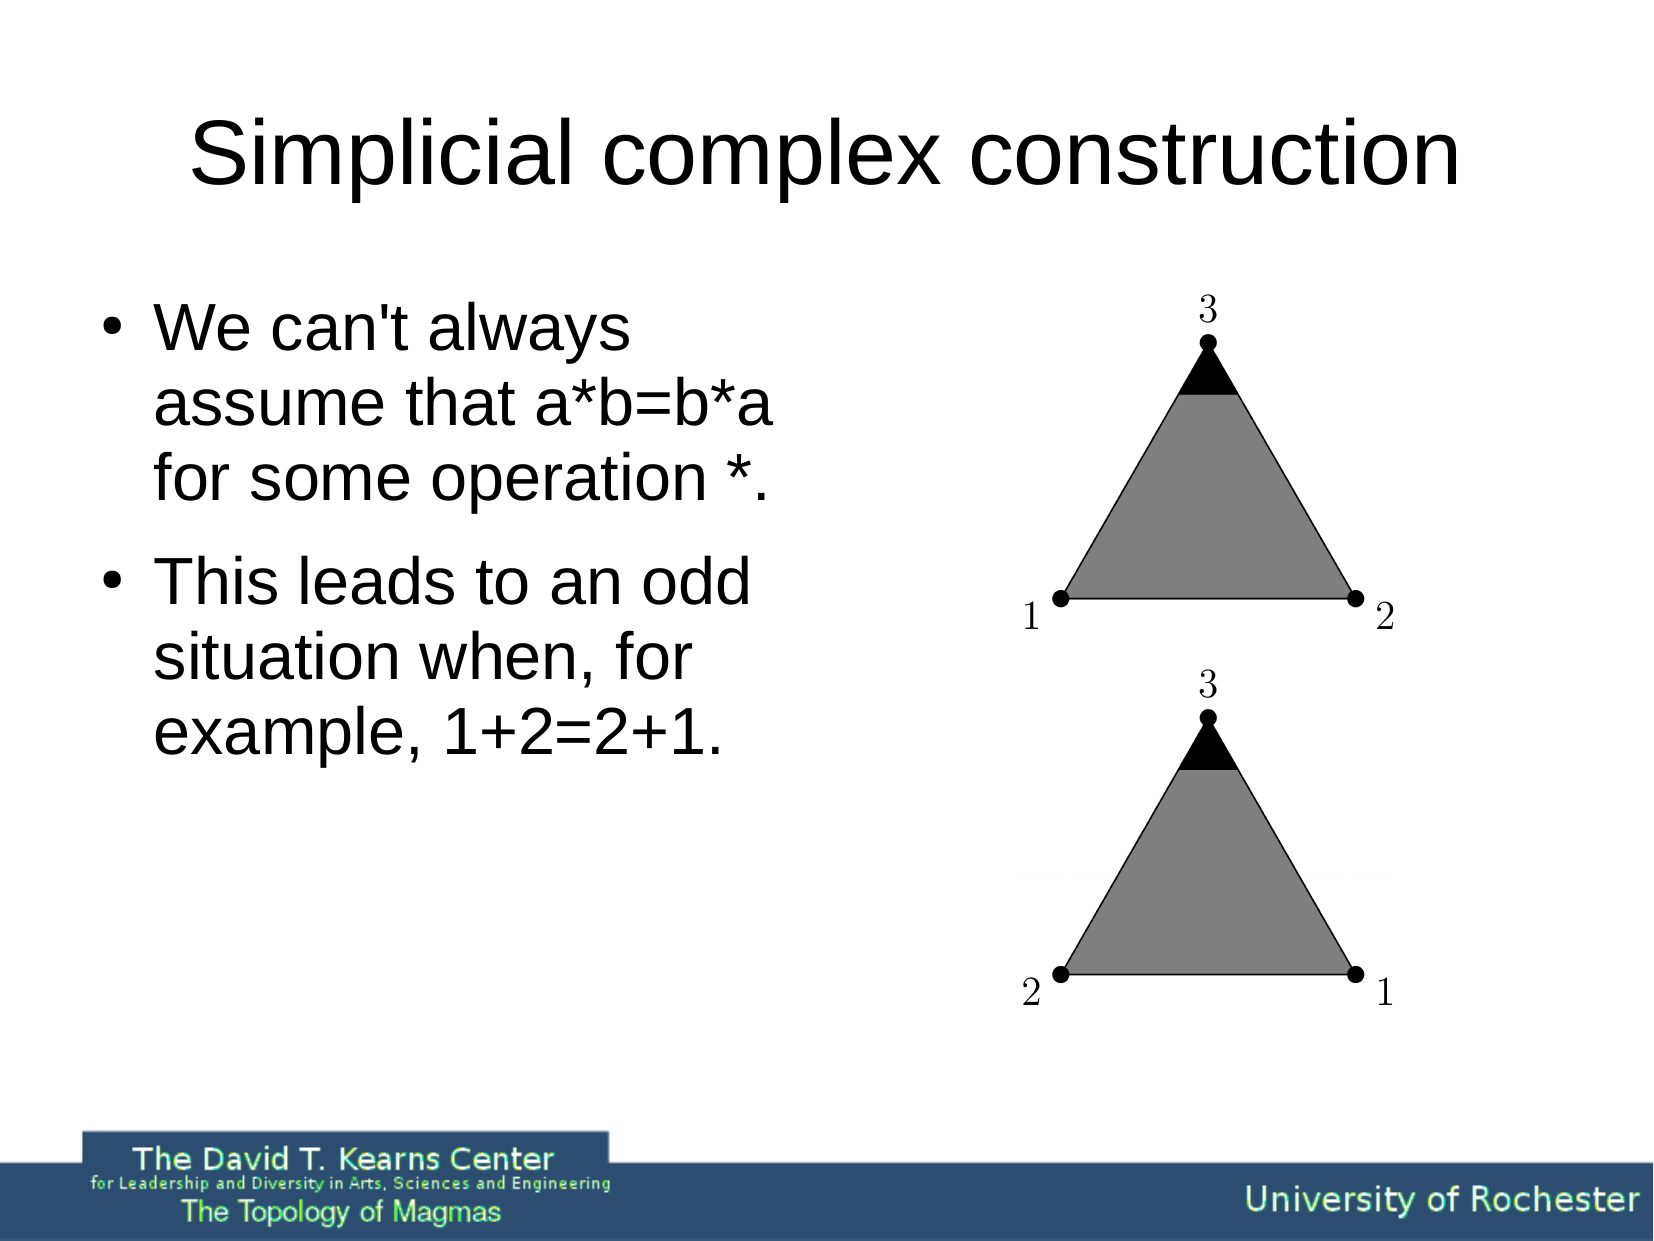

# Simplicial complex construction
We can't always assume that a*b=b*a for some operation *.
This leads to an odd situation when, for example, 1+2=2+1.